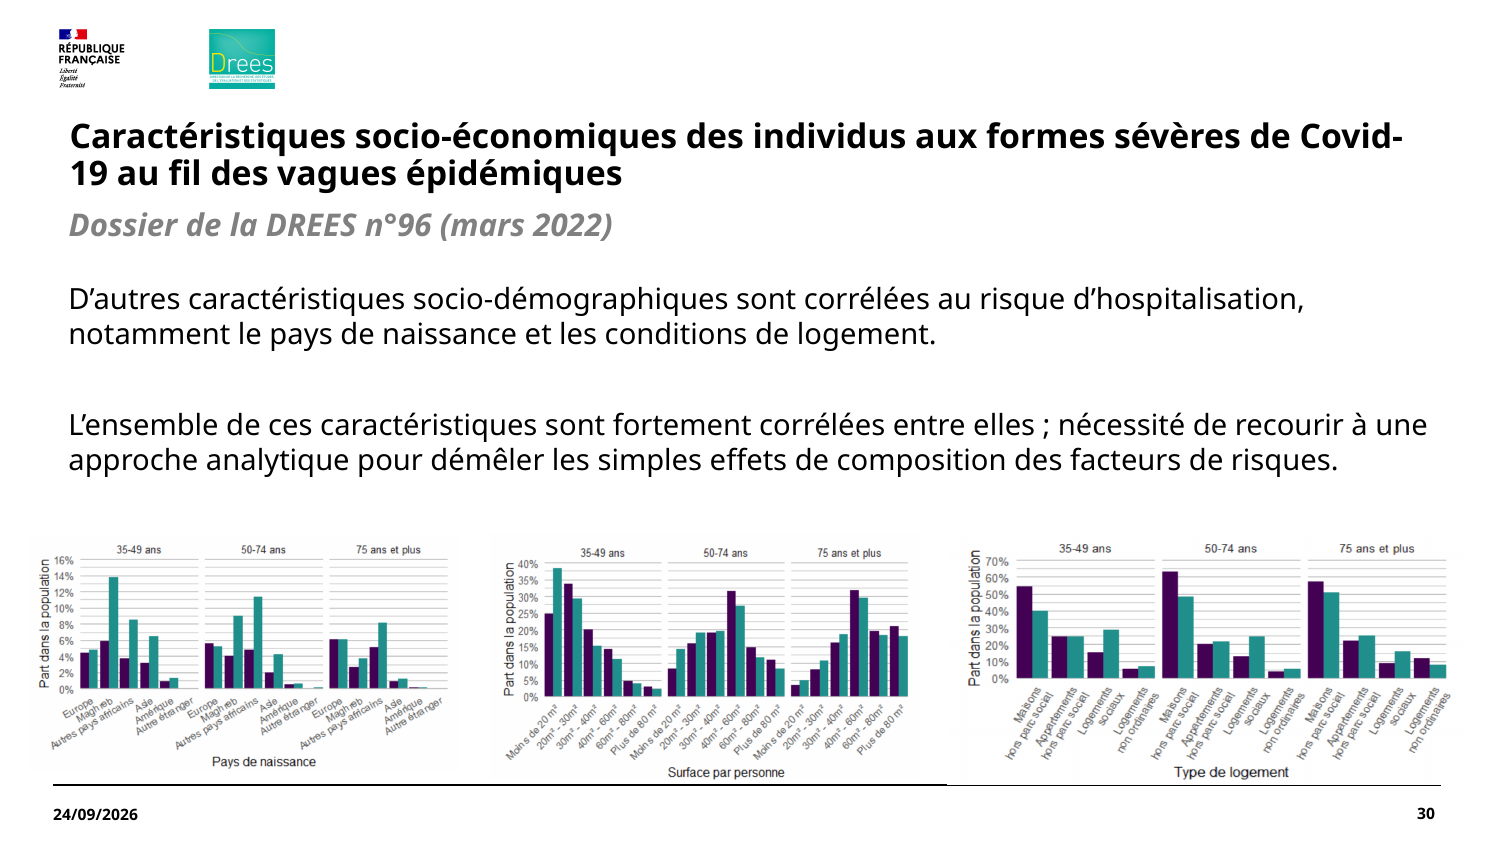

Caractéristiques socio-économiques des individus aux formes sévères de Covid-19 au fil des vagues épidémiques
# Dossier de la DREES n°96 (mars 2022)
D’autres caractéristiques socio-démographiques sont corrélées au risque d’hospitalisation, notamment le pays de naissance et les conditions de logement.
L’ensemble de ces caractéristiques sont fortement corrélées entre elles ; nécessité de recourir à une approche analytique pour démêler les simples effets de composition des facteurs de risques.
30